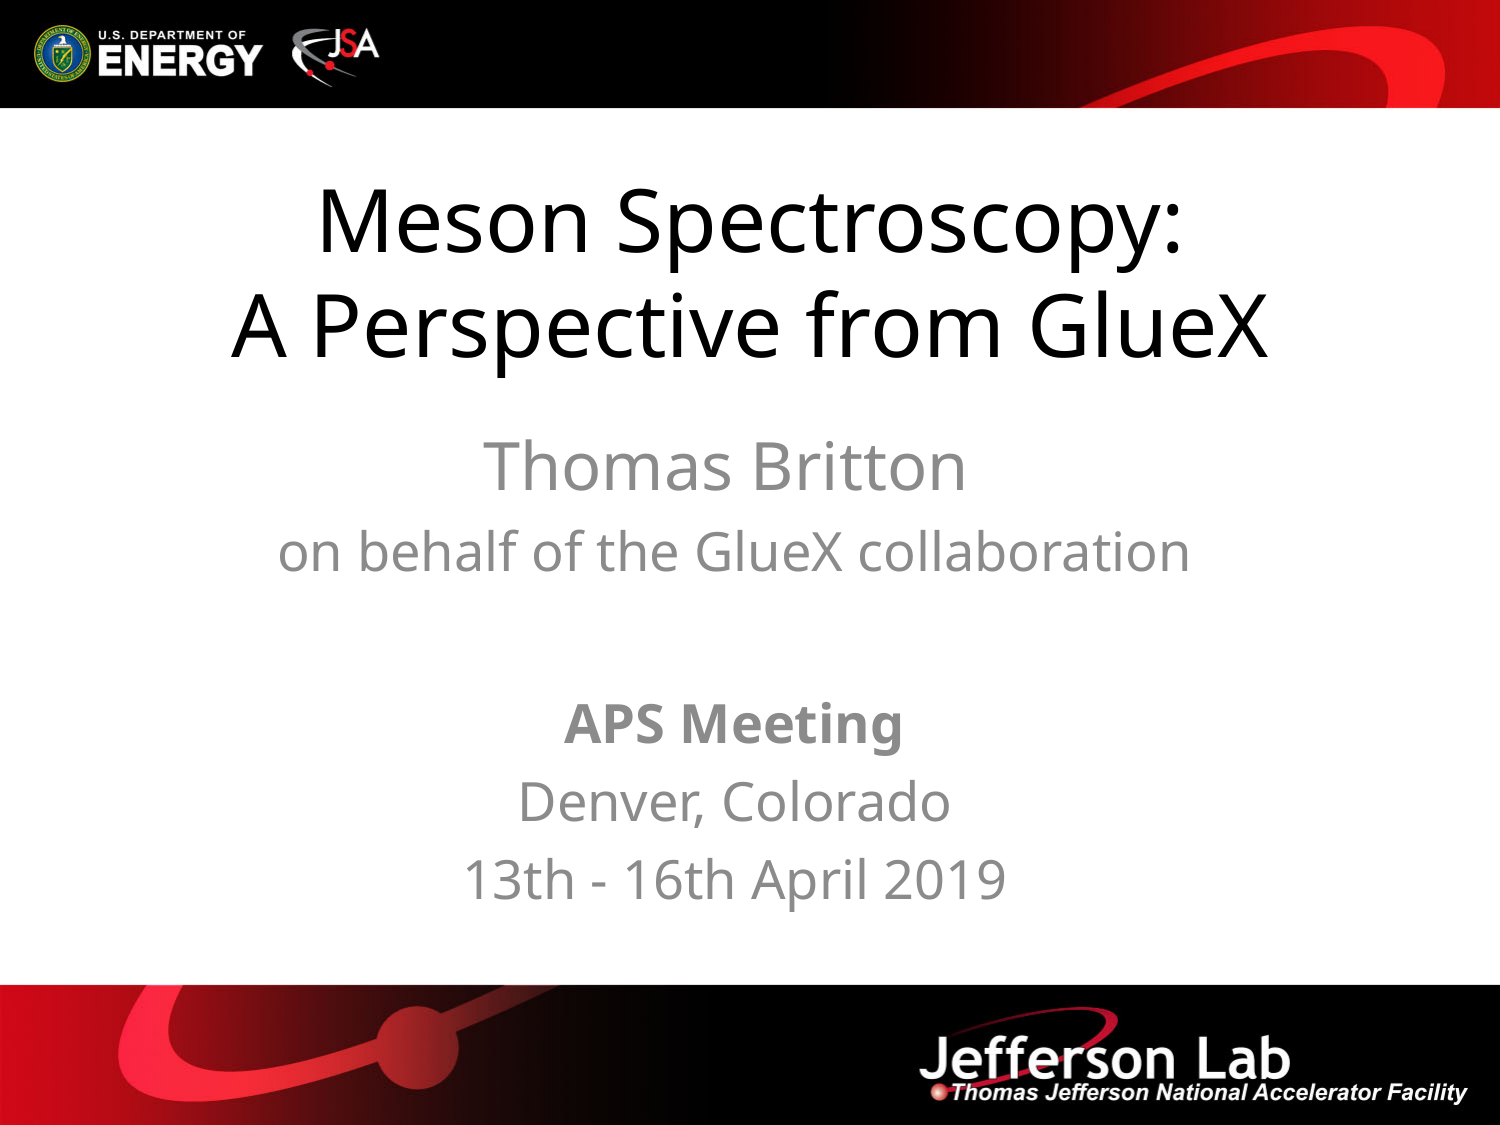

# Meson Spectroscopy: A Perspective from GlueX
Thomas Britton
on behalf of the GlueX collaboration
APS Meeting
Denver, Colorado
13th - 16th April 2019